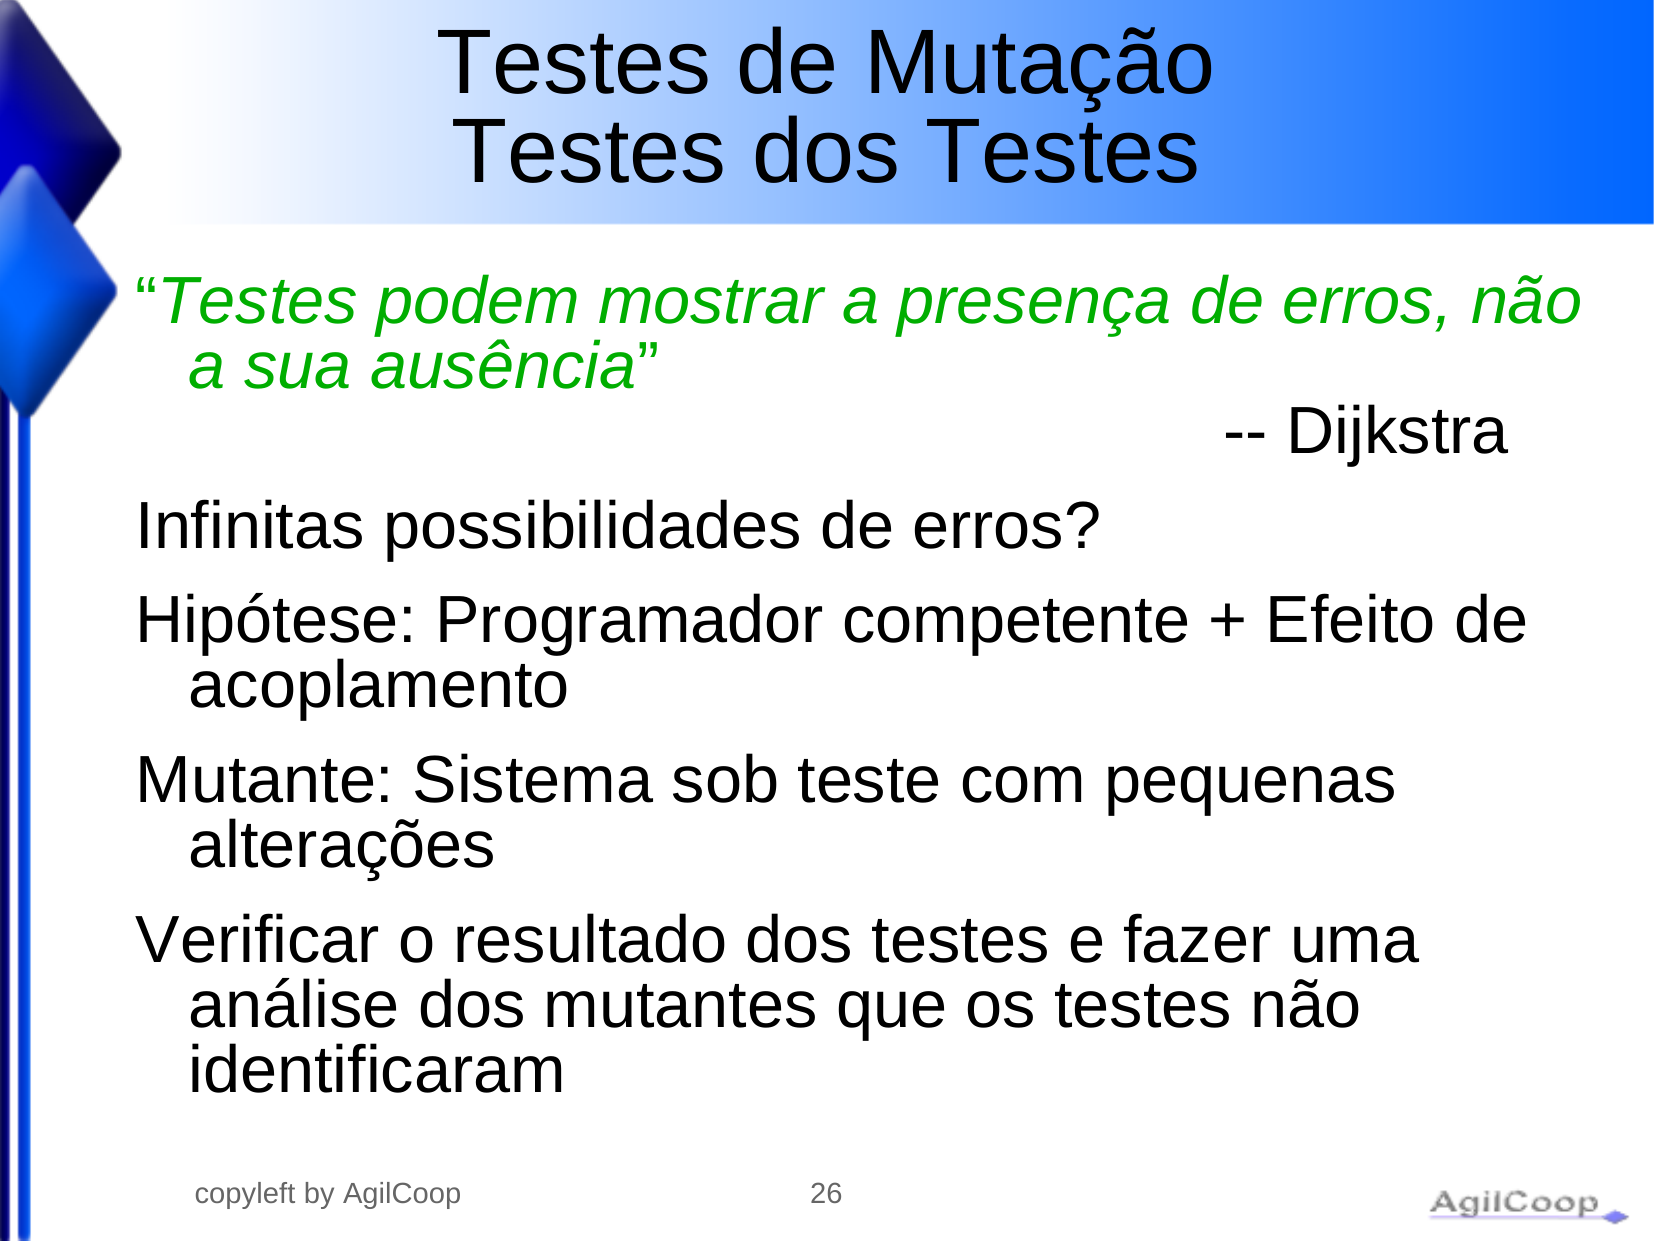

# Testes de Mutação Testes dos Testes
“Testes podem mostrar a presença de erros, não a sua ausência”
															-- Dijkstra
Infinitas possibilidades de erros?
Hipótese: Programador competente + Efeito de acoplamento
Mutante: Sistema sob teste com pequenas alterações
Verificar o resultado dos testes e fazer uma análise dos mutantes que os testes não identificaram
copyleft by AgilCoop
26